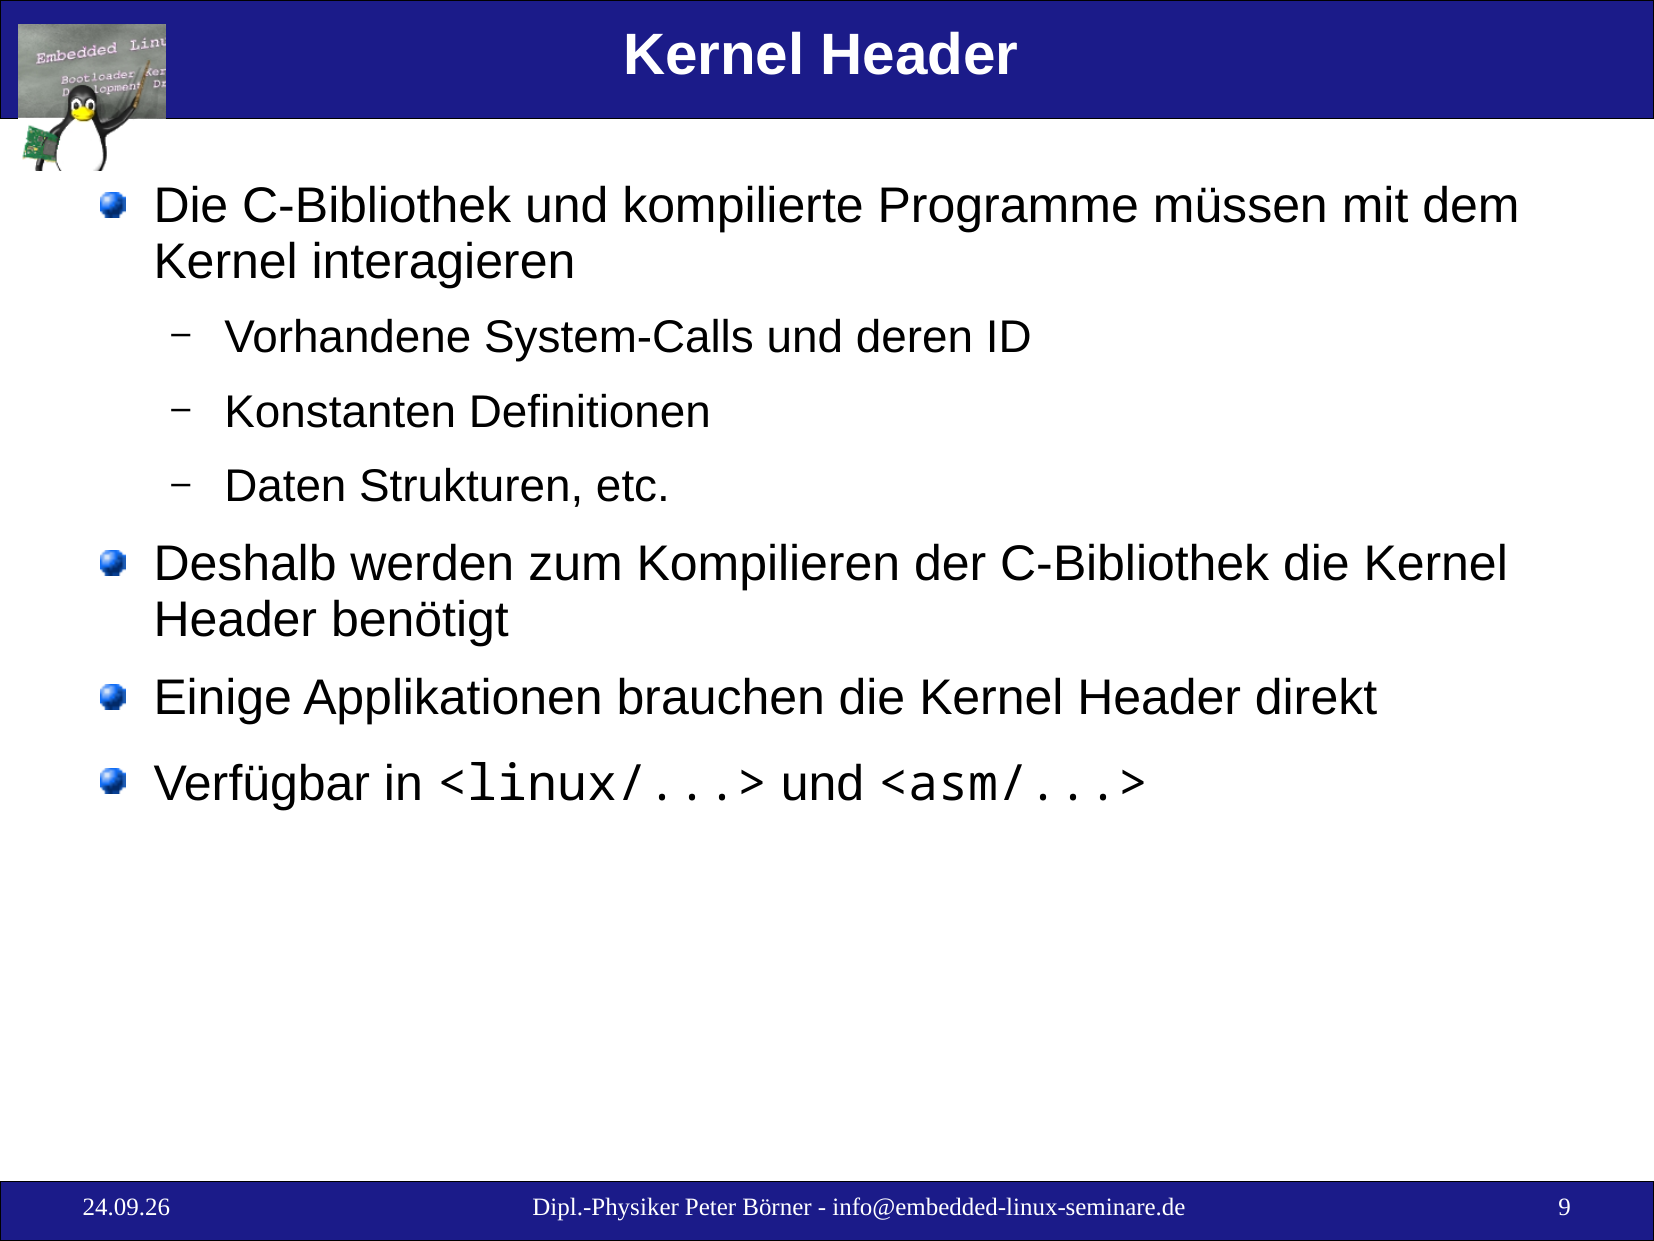

# Kernel Header
Die C-Bibliothek und kompilierte Programme müssen mit dem Kernel interagieren
Vorhandene System-Calls und deren ID
Konstanten Definitionen
Daten Strukturen, etc.
Deshalb werden zum Kompilieren der C-Bibliothek die Kernel Header benötigt
Einige Applikationen brauchen die Kernel Header direkt
Verfügbar in <linux/...> und <asm/...>
 Dipl.-Physiker Peter Börner - info@embedded-linux-seminare.de
9